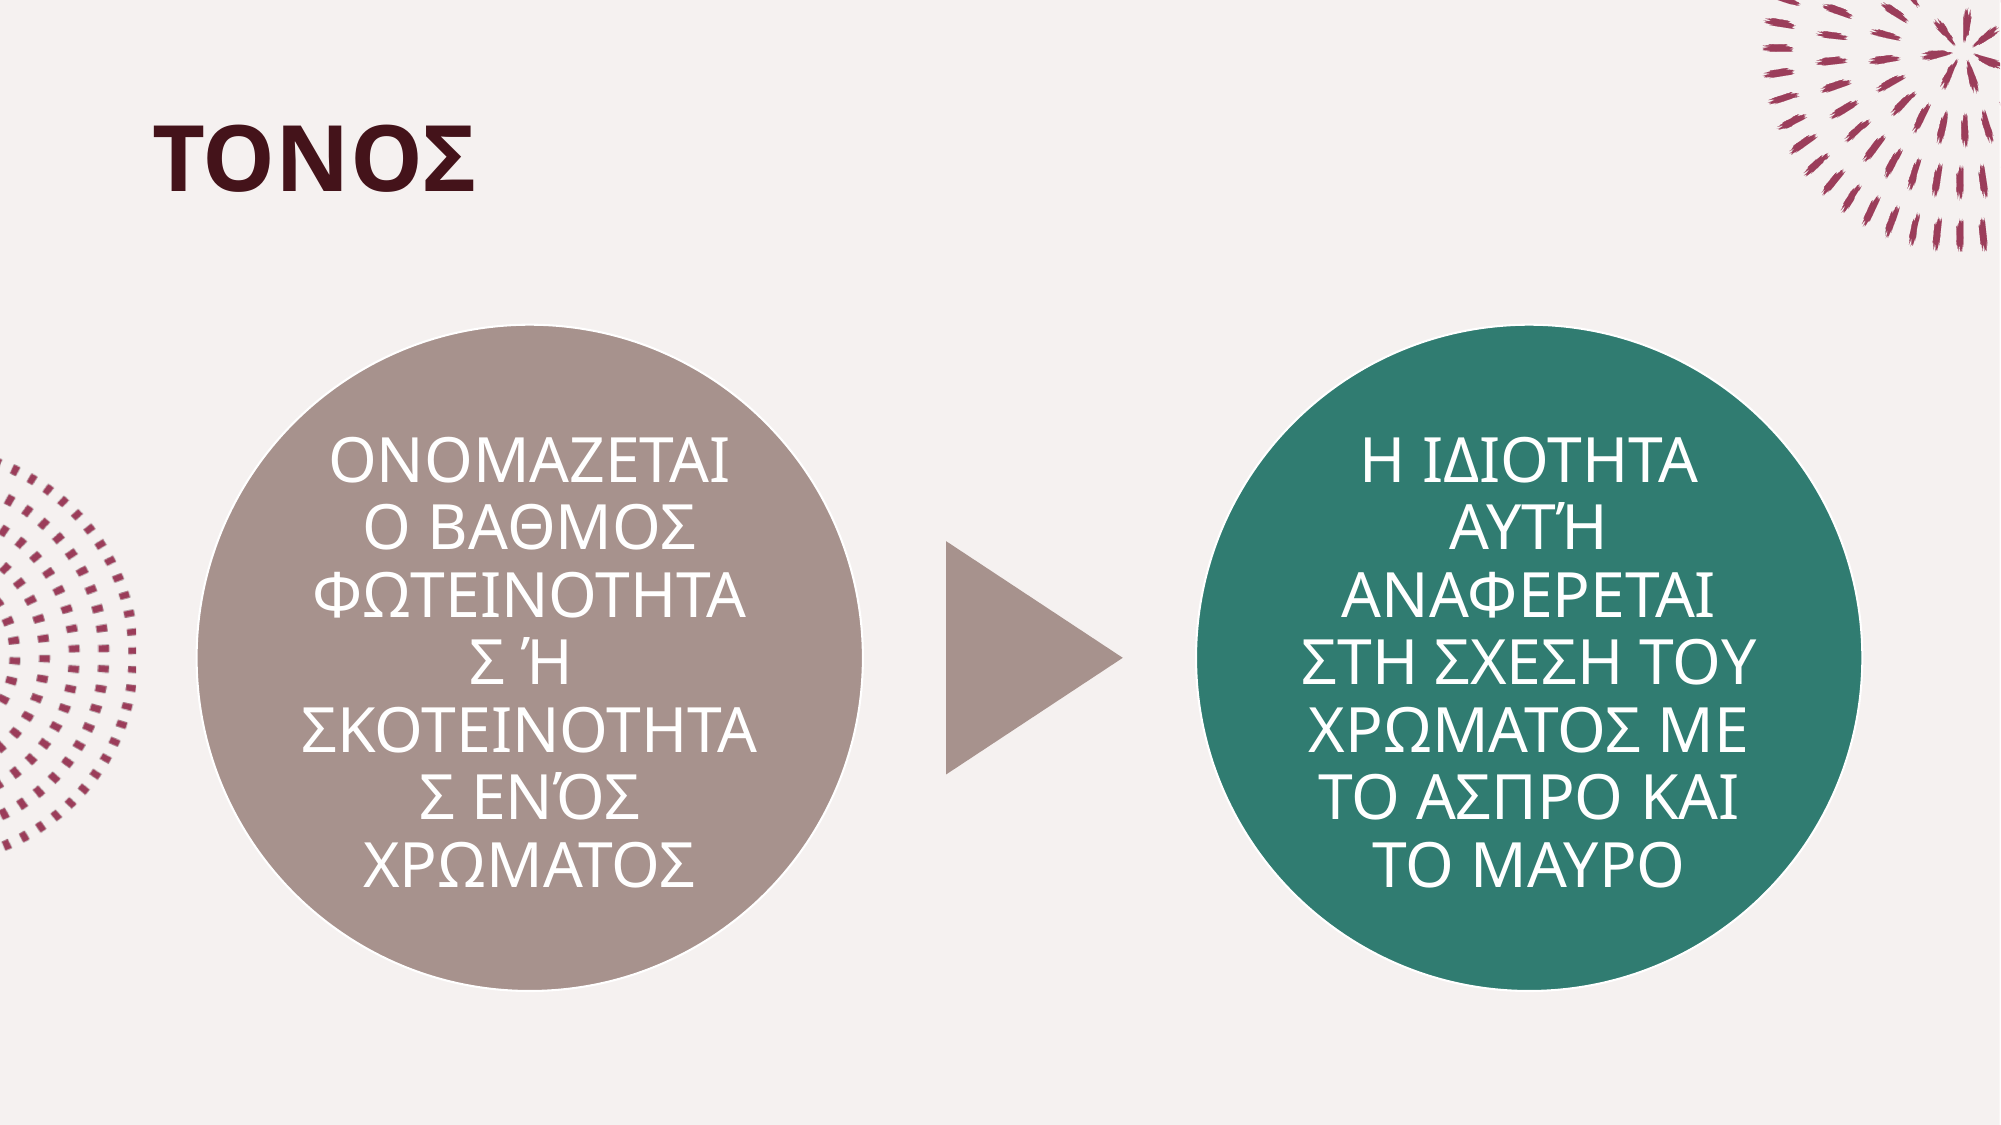

# ΤΟΝΟΣ
ΟΝΟΜΑΖΕΤΑΙ Ο ΒΑΘΜΟΣ ΦΩΤΕΙΝΟΤΗΤΑΣ Ή ΣΚΟΤΕΙΝΟΤΗΤΑΣ ΕΝΌΣ ΧΡΩΜΑΤΟΣ
Η ΙΔΙΟΤΗΤΑ ΑΥΤΉ ΑΝΑΦΕΡΕΤΑΙ ΣΤΗ ΣΧΕΣΗ ΤΟΥ ΧΡΩΜΑΤΟΣ ΜΕ ΤΟ ΑΣΠΡΟ ΚΑΙ ΤΟ ΜΑΥΡΟ